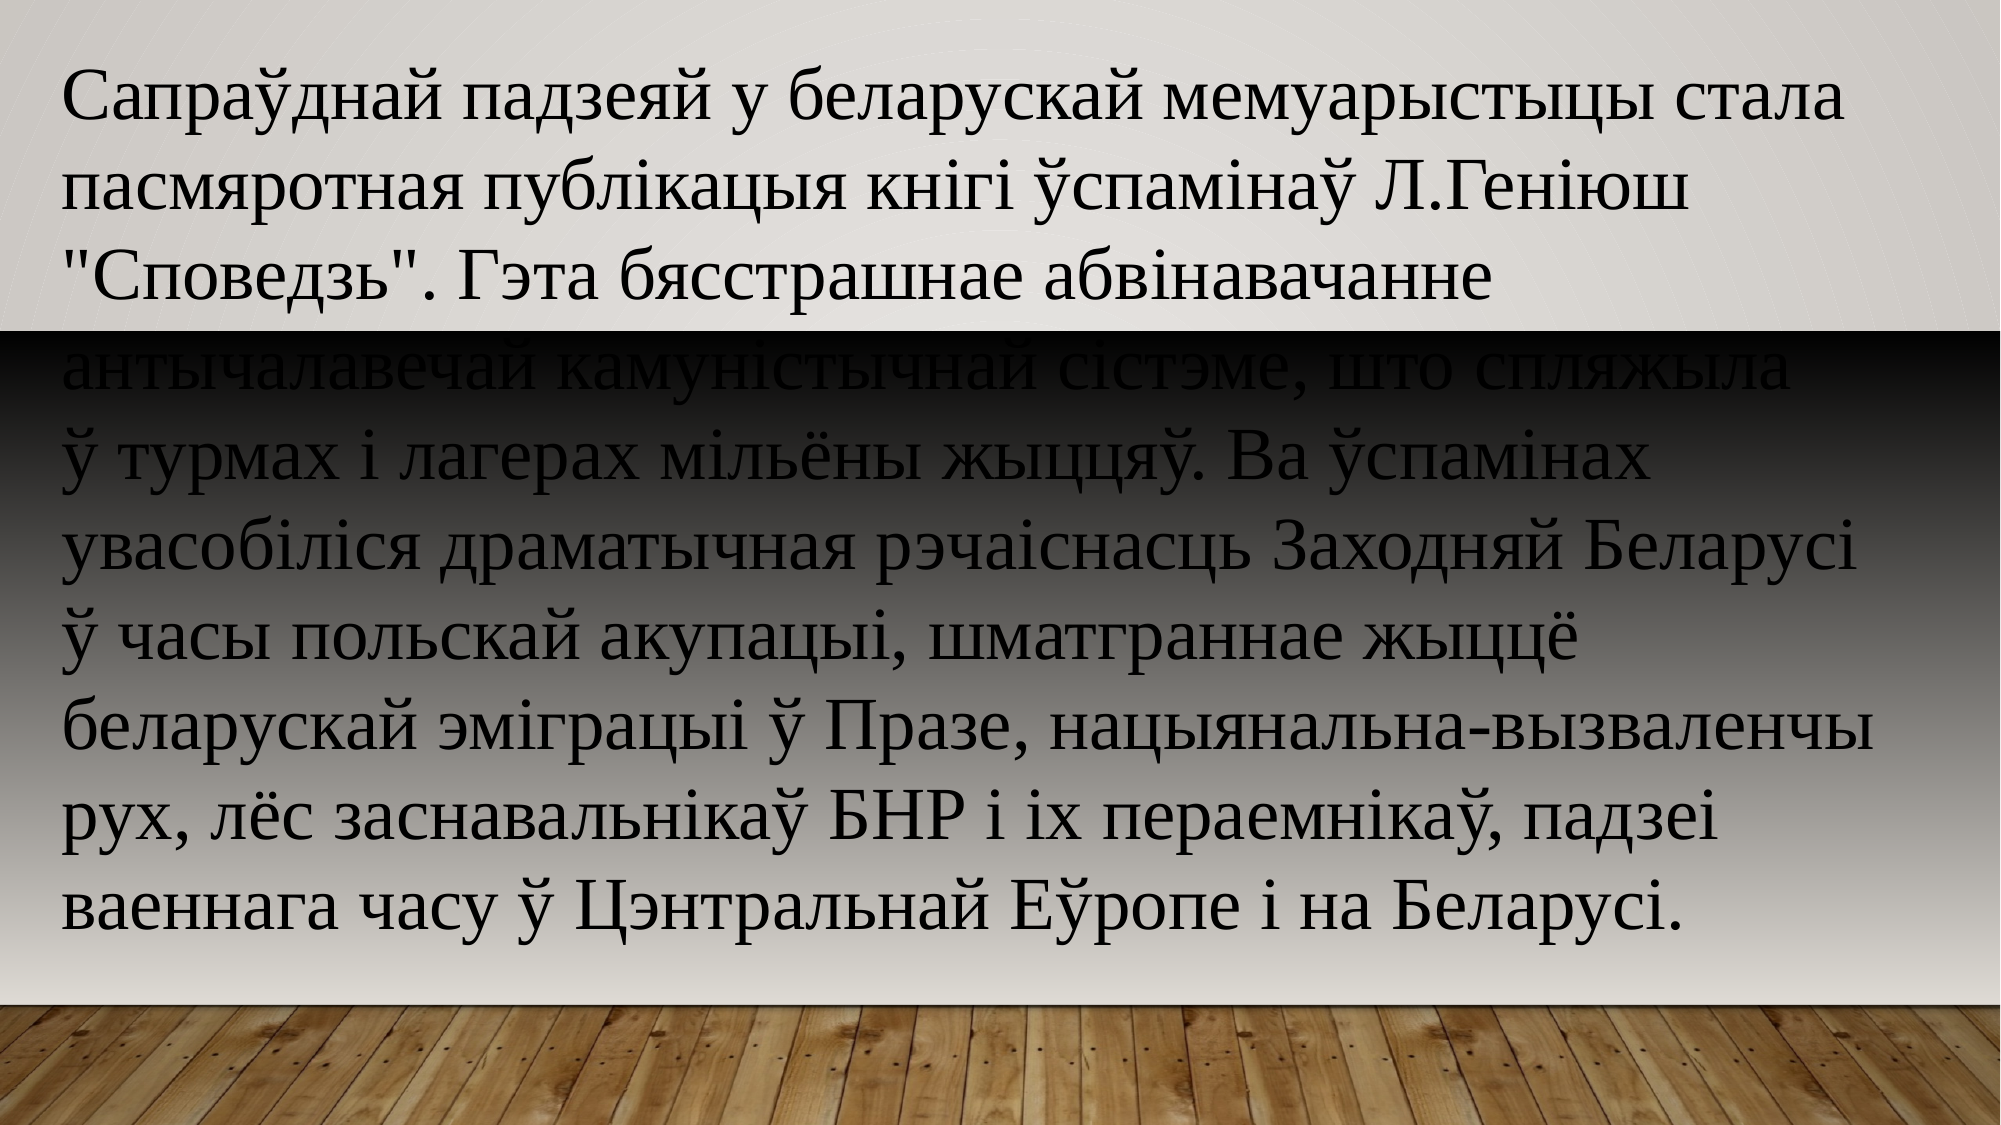

Сапраўднай падзеяй у беларускай мемуарыстыцы стала пасмяротная публікацыя кнігі ўспамінаў Л.Геніюш "Споведзь". Гэта бясстрашнае абвінавачанне антычалавечай камуністычнай сістэме, што спляжыла
ў турмах і лагерах мільёны жыццяў. Ва ўспамінах увасобіліся драматычная рэчаіснасць Заходняй Беларусі
ў часы польскай акупацыі, шматграннае жыццё беларускай эміграцыі ў Празе, нацыянальна-вызваленчы рух, лёс заснавальнікаў БНР і іх пераемнікаў, падзеі ваеннага часу ў Цэнтральнай Еўропе і на Беларусі.